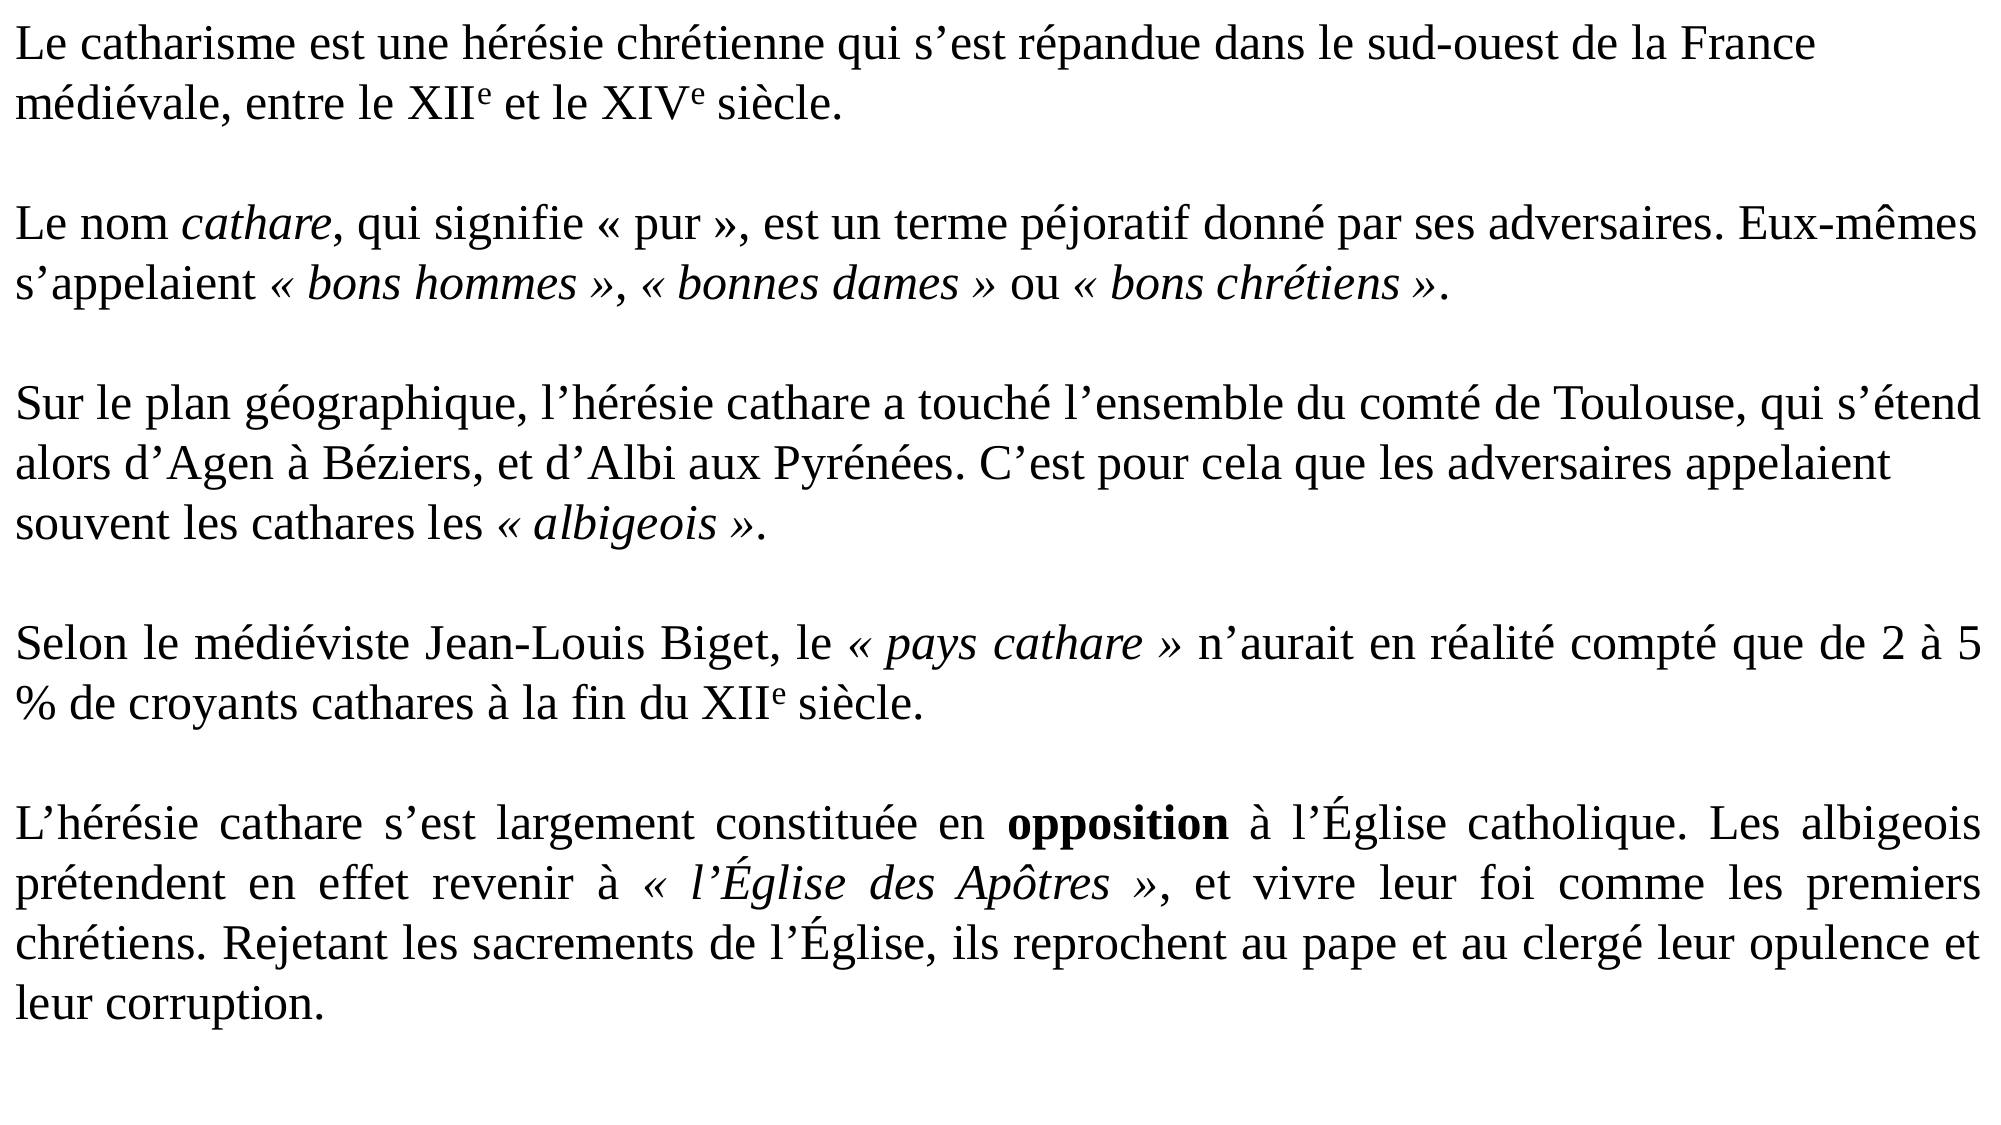

Le catharisme est une hérésie chrétienne qui s’est répandue dans le sud-ouest de la France médiévale, entre le XIIe et le XIVe siècle.
Le nom cathare, qui signifie « pur », est un terme péjoratif donné par ses adversaires. Eux-mêmes s’appelaient « bons hommes », « bonnes dames » ou « bons chrétiens ».
Sur le plan géographique, l’hérésie cathare a touché l’ensemble du comté de Toulouse, qui s’étend alors d’Agen à Béziers, et d’Albi aux Pyrénées. C’est pour cela que les adversaires appelaient souvent les cathares les « albigeois ».
Selon le médiéviste Jean-Louis ­Biget, le « pays cathare » n’aurait en réalité compté que de 2 à 5 % de croyants cathares à la fin du XIIe siècle.
L’hérésie cathare s’est largement constituée en opposition à l’Église catholique. Les albigeois prétendent en effet revenir à « l’Église des Apôtres », et vivre leur foi comme les premiers chrétiens. Rejetant les sacrements de l’Église, ils reprochent au pape et au clergé leur opulence et leur corruption.